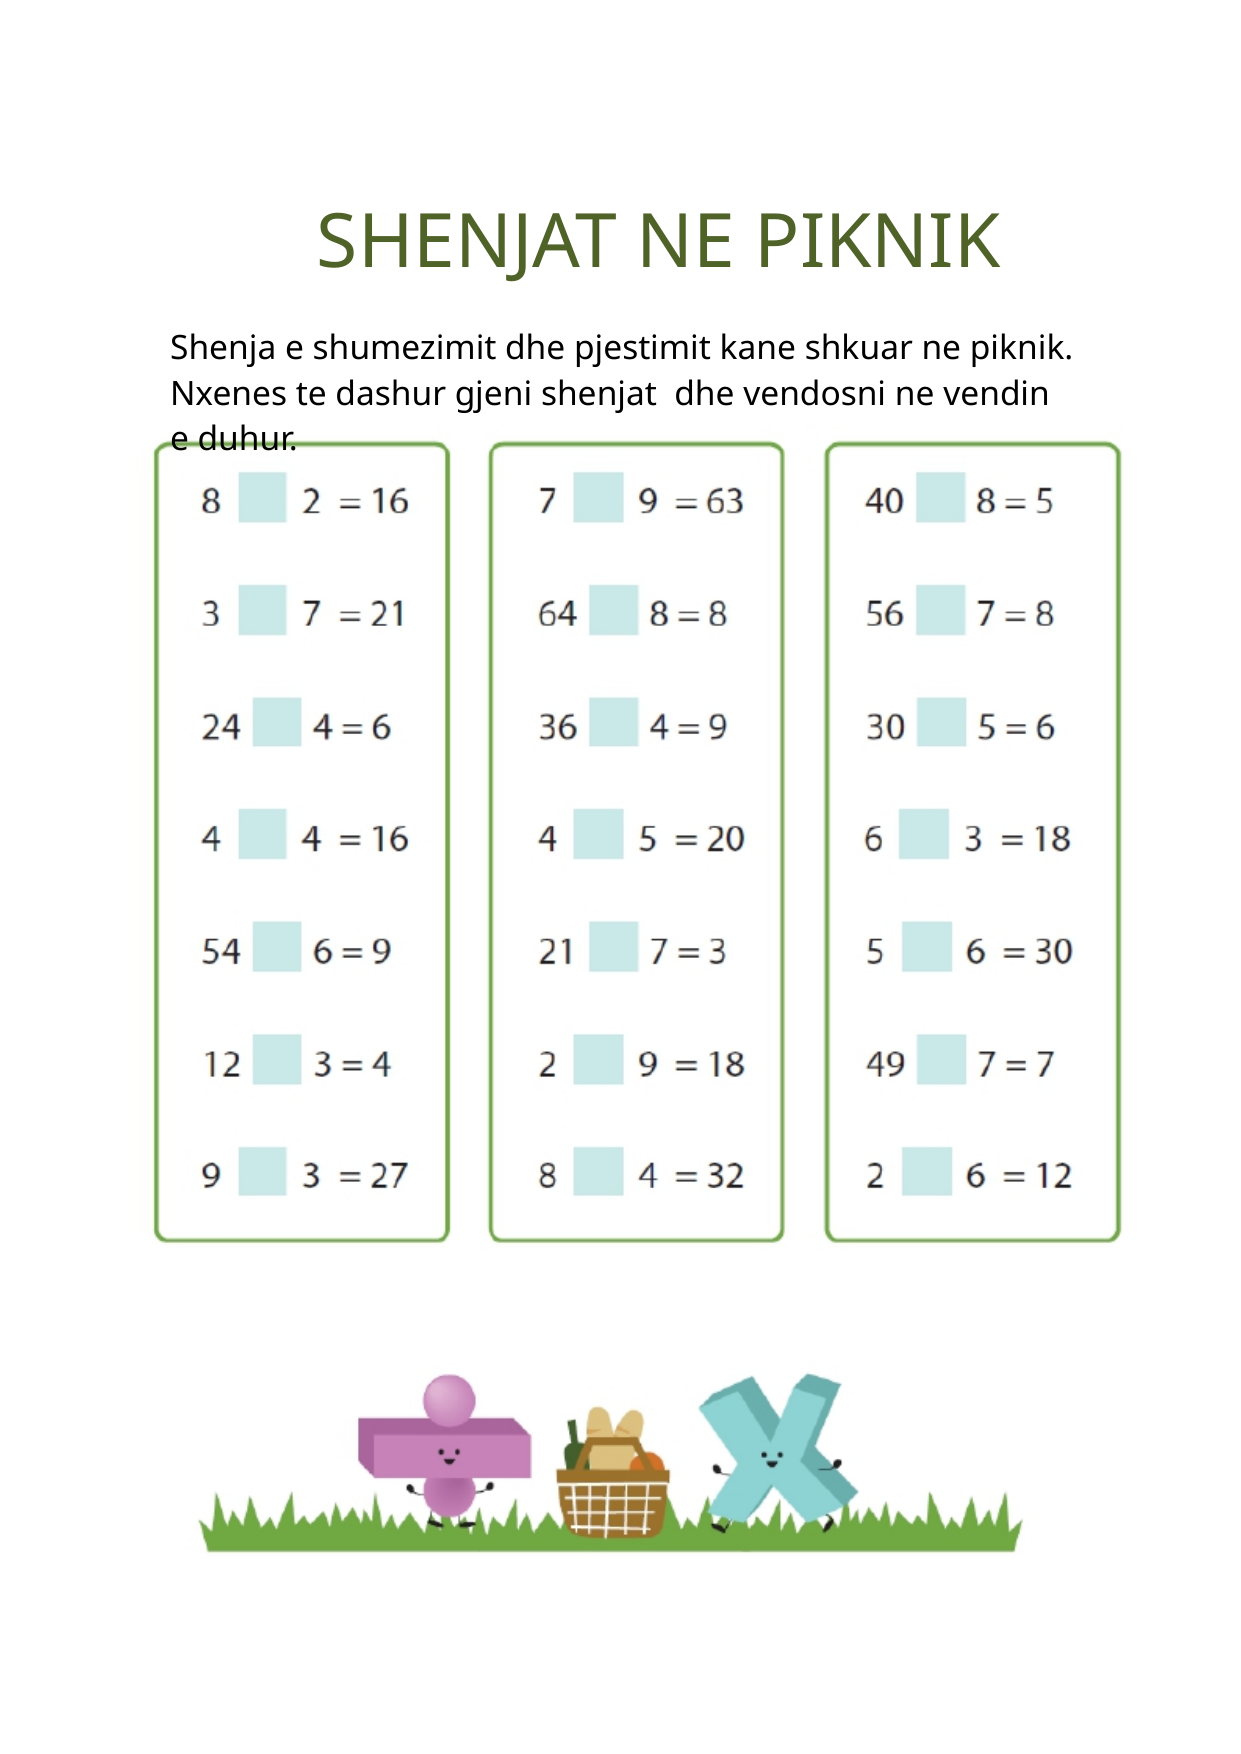

SHENJAT NE PIKNIK
Shenja e shumezimit dhe pjestimit kane shkuar ne piknik.
Nxenes te dashur gjeni shenjat dhe vendosni ne vendin e duhur.